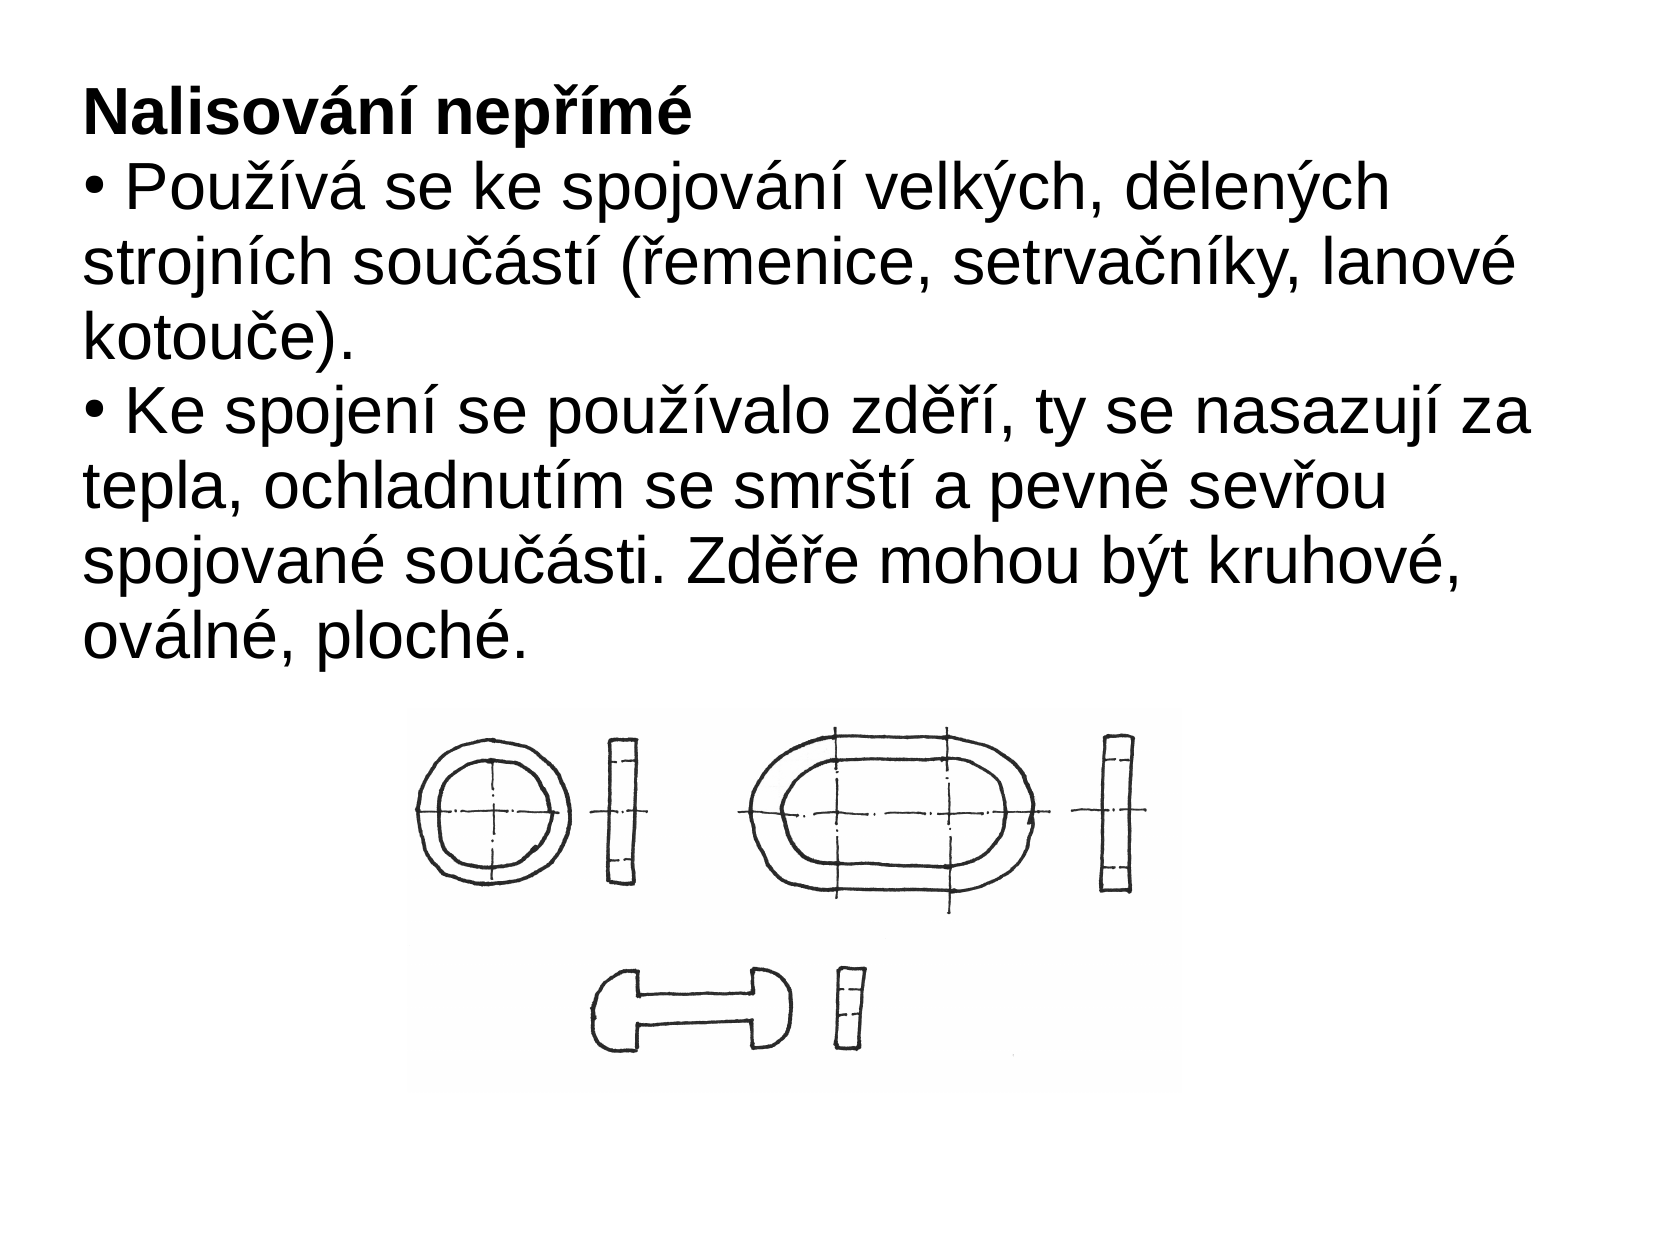

# Nalisování nepřímé
 Používá se ke spojování velkých, dělených strojních součástí (řemenice, setrvačníky, lanové kotouče).
 Ke spojení se používalo zděří, ty se nasazují za tepla, ochladnutím se smrští a pevně sevřou spojované součásti. Zděře mohou být kruhové, oválné, ploché.